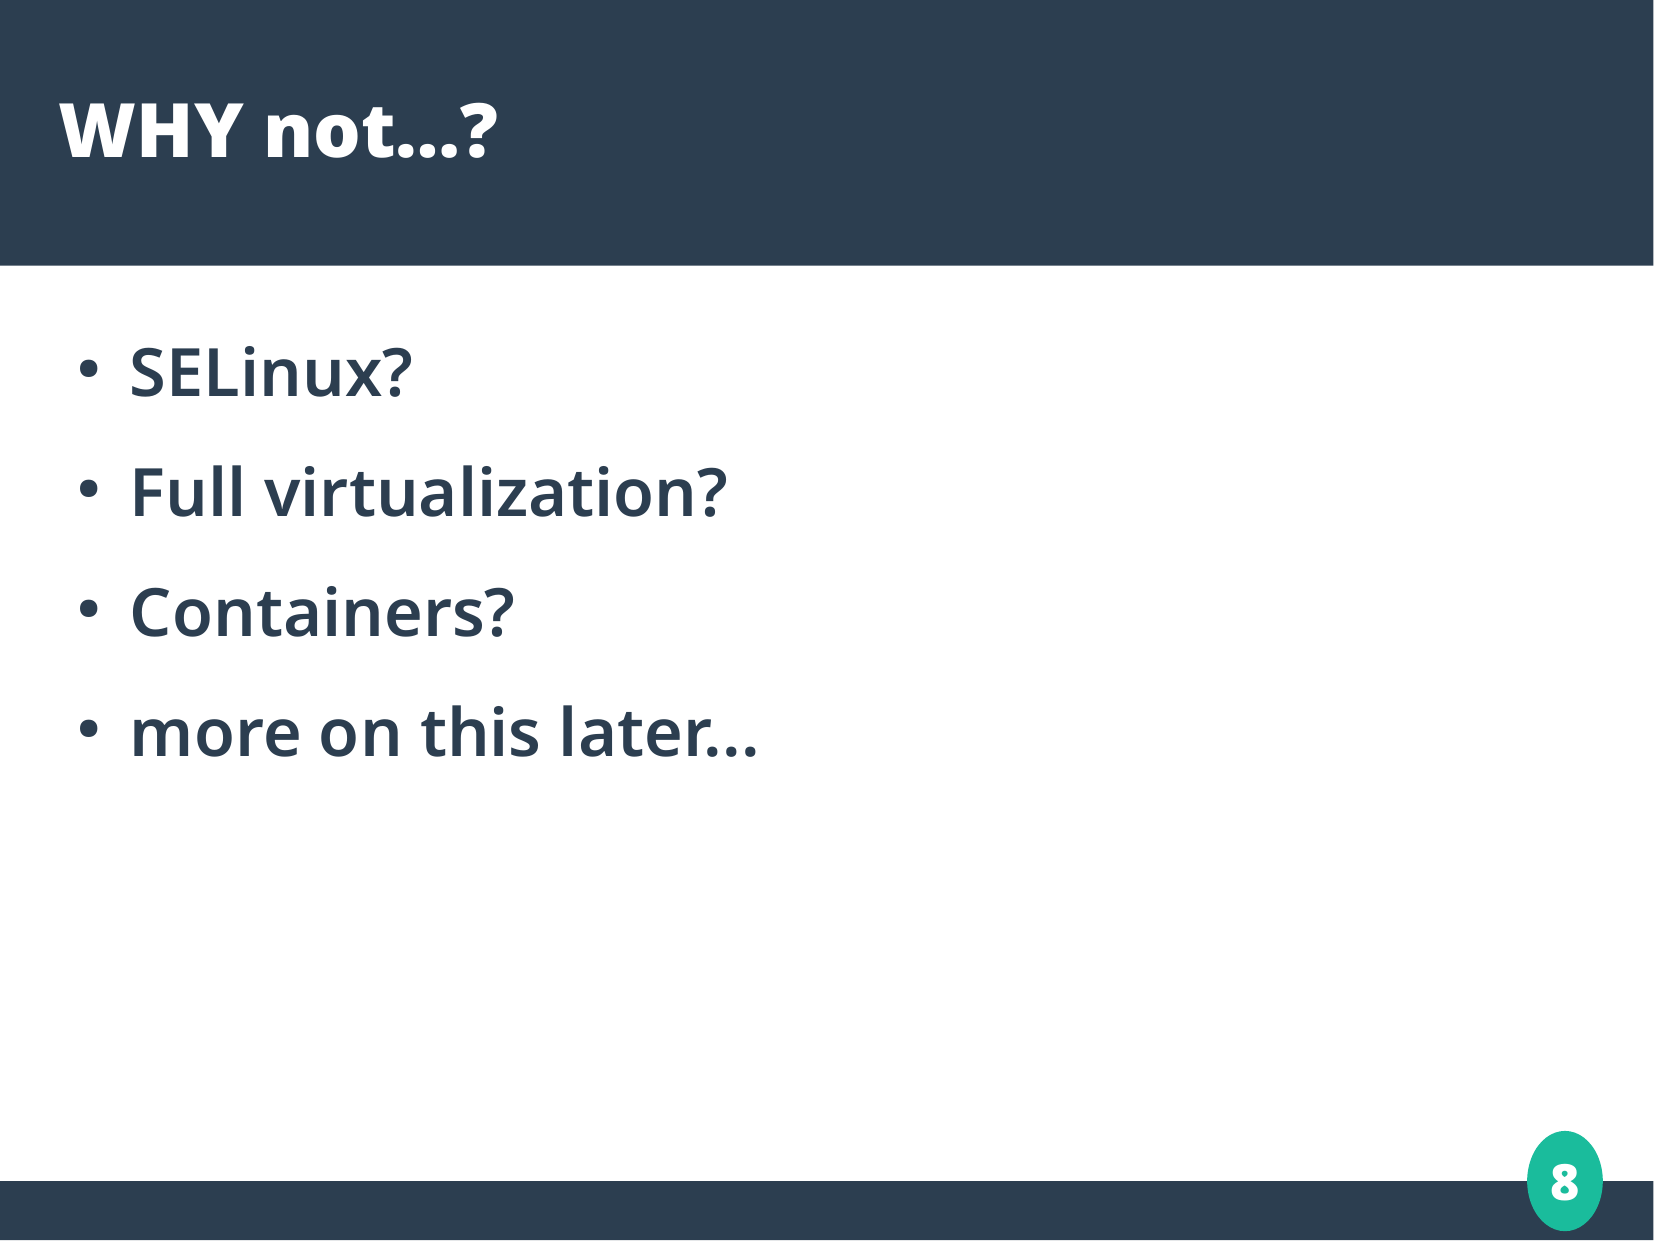

# WHY not…?
SELinux?
Full virtualization?
Containers?
more on this later...